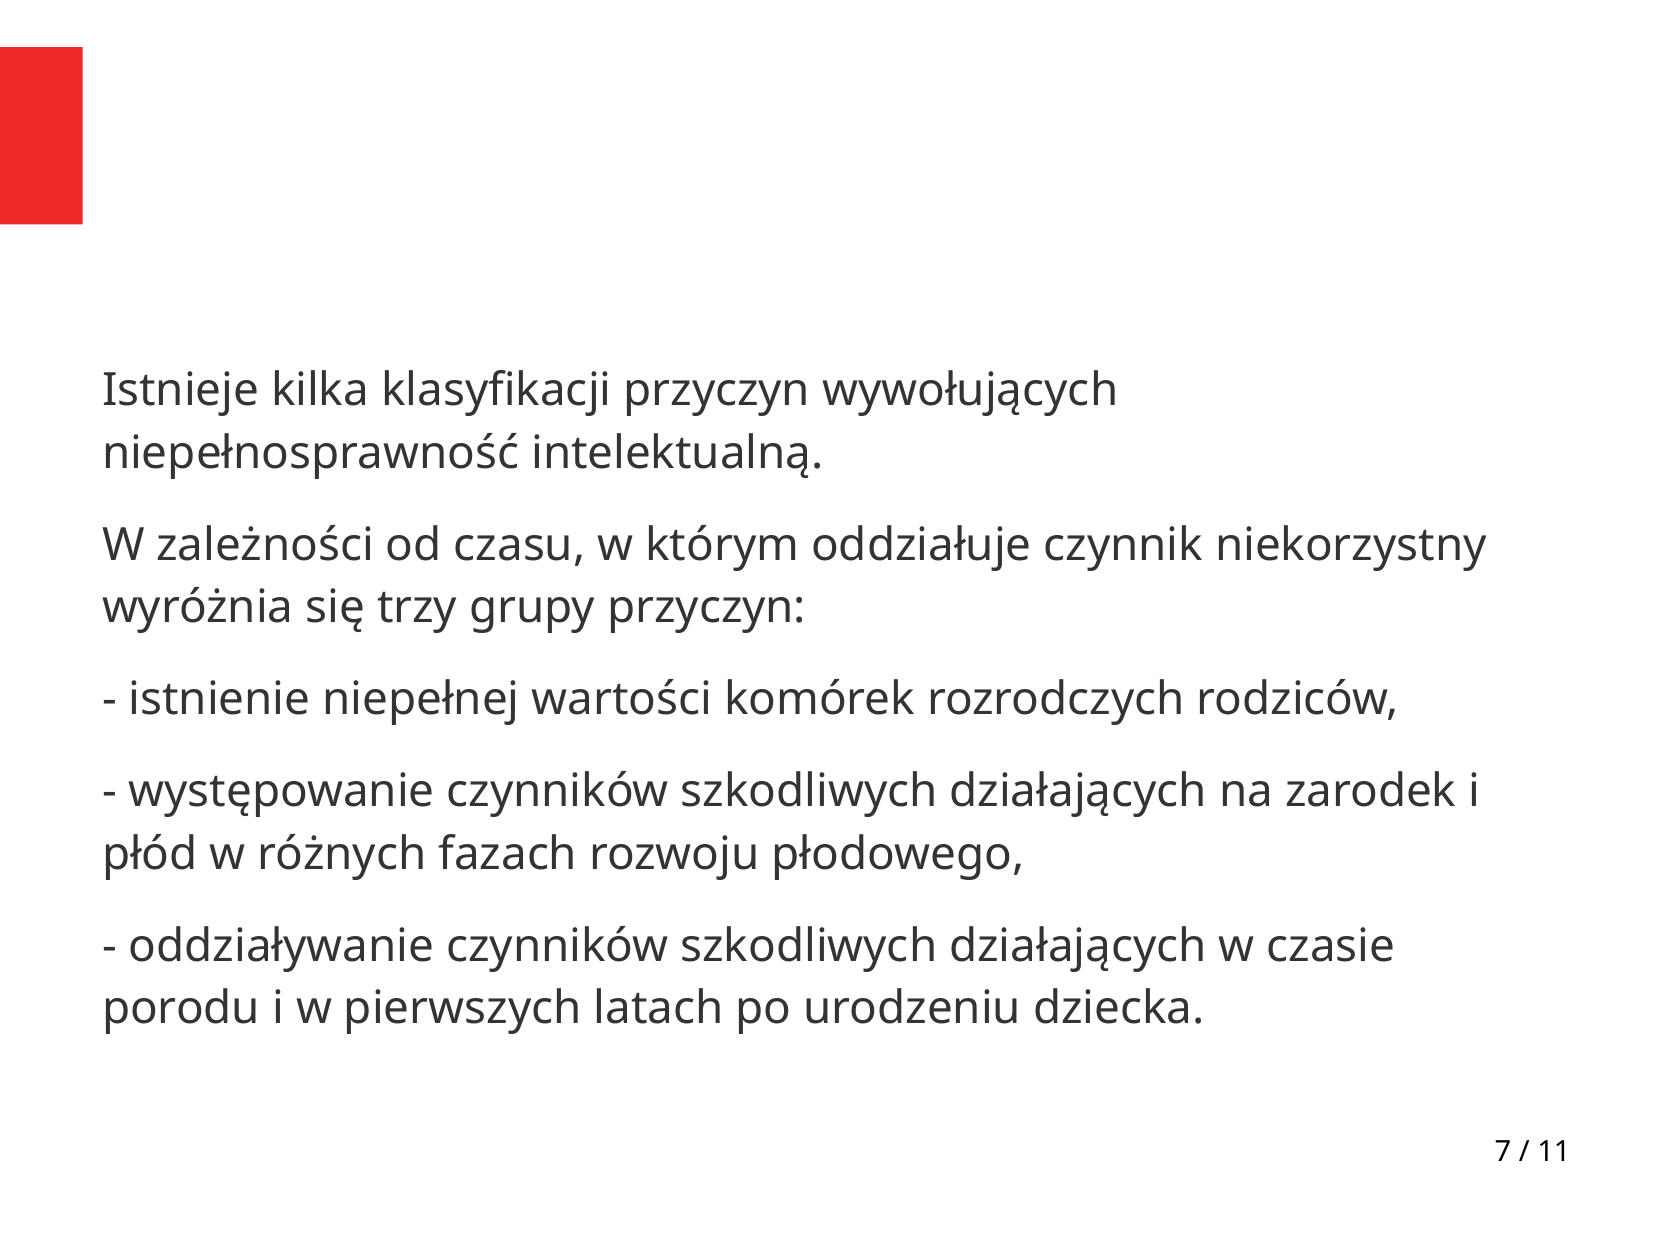

#
Istnieje kilka klasyfikacji przyczyn wywołujących niepełnosprawność intelektualną.
W zależności od czasu, w którym oddziałuje czynnik niekorzystny wyróżnia się trzy grupy przyczyn:
- istnienie niepełnej wartości komórek rozrodczych rodziców,
- występowanie czynników szkodliwych działających na zarodek i płód w różnych fazach rozwoju płodowego,
- oddziaływanie czynników szkodliwych działających w czasie porodu i w pierwszych latach po urodzeniu dziecka.
7